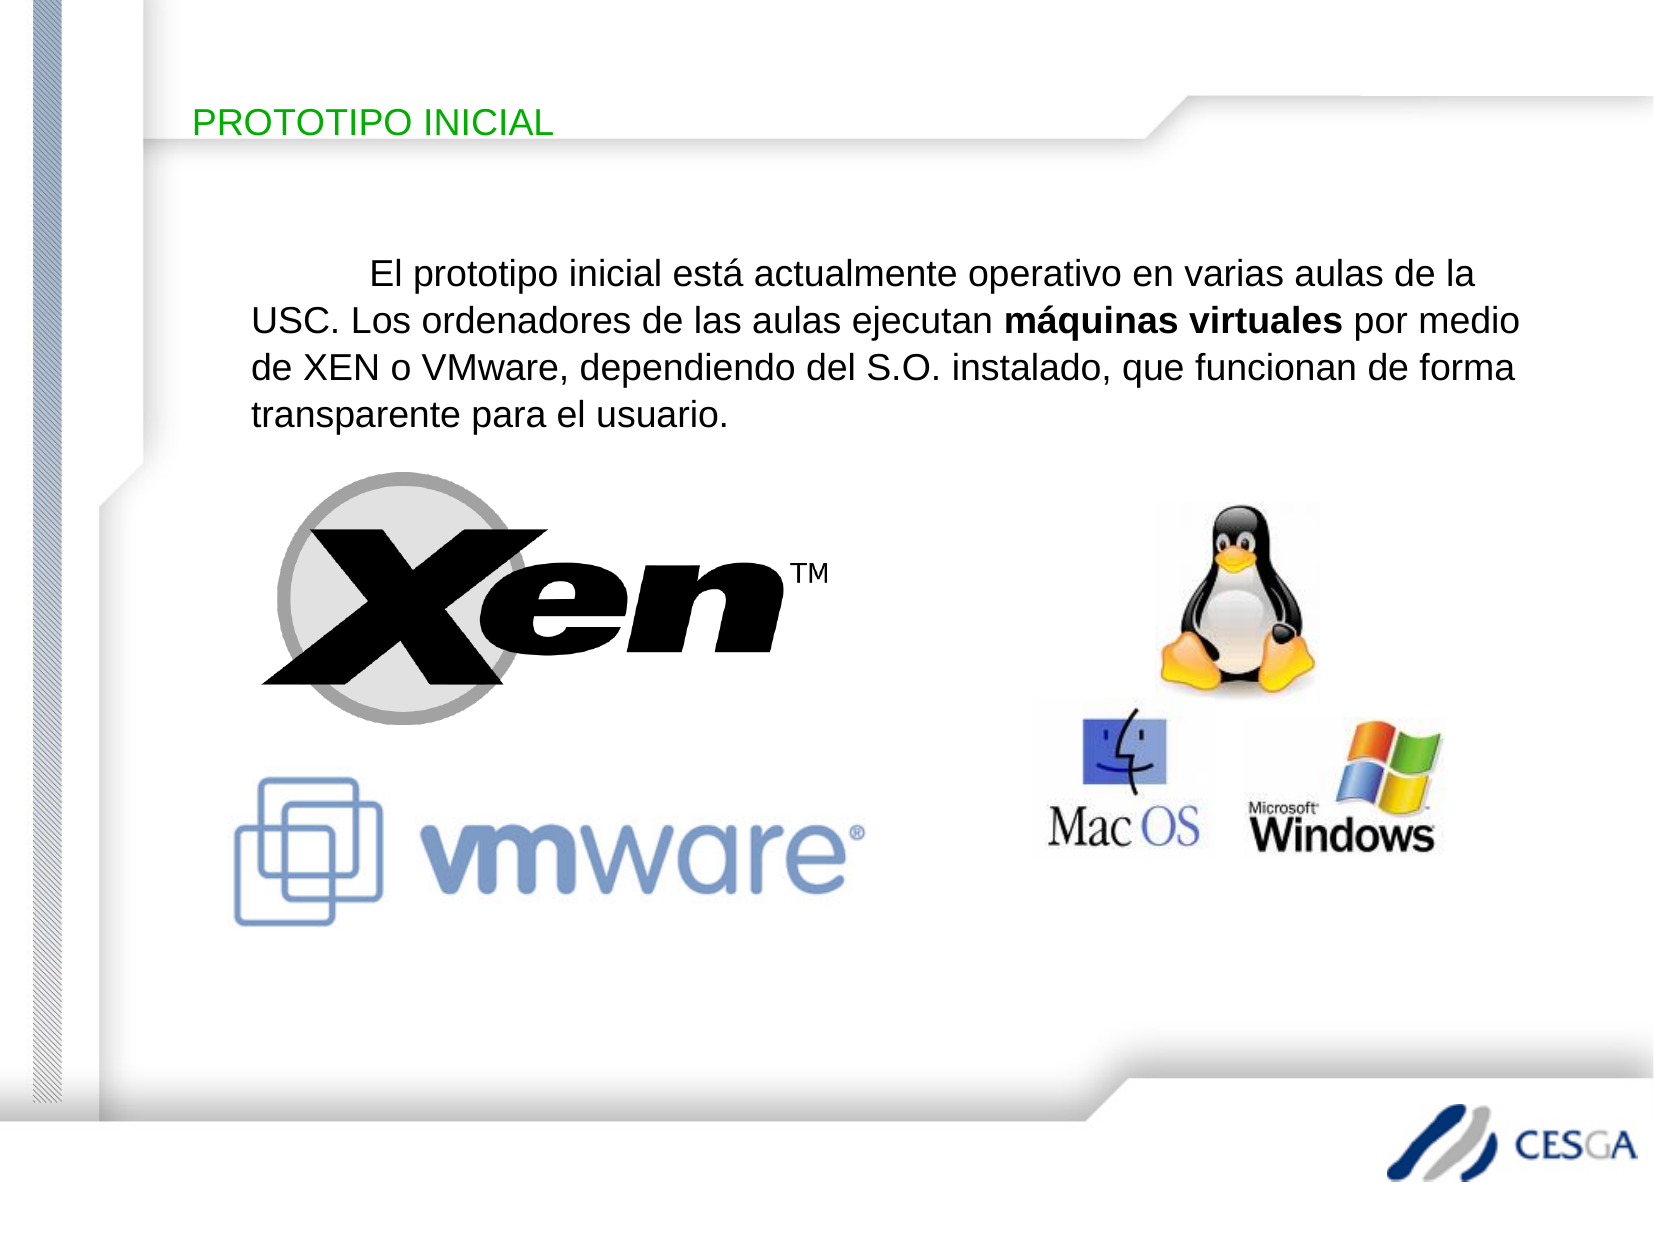

PROTOTIPO INICIAL
	El prototipo inicial está actualmente operativo en varias aulas de la USC. Los ordenadores de las aulas ejecutan máquinas virtuales por medio de XEN o VMware, dependiendo del S.O. instalado, que funcionan de forma transparente para el usuario.